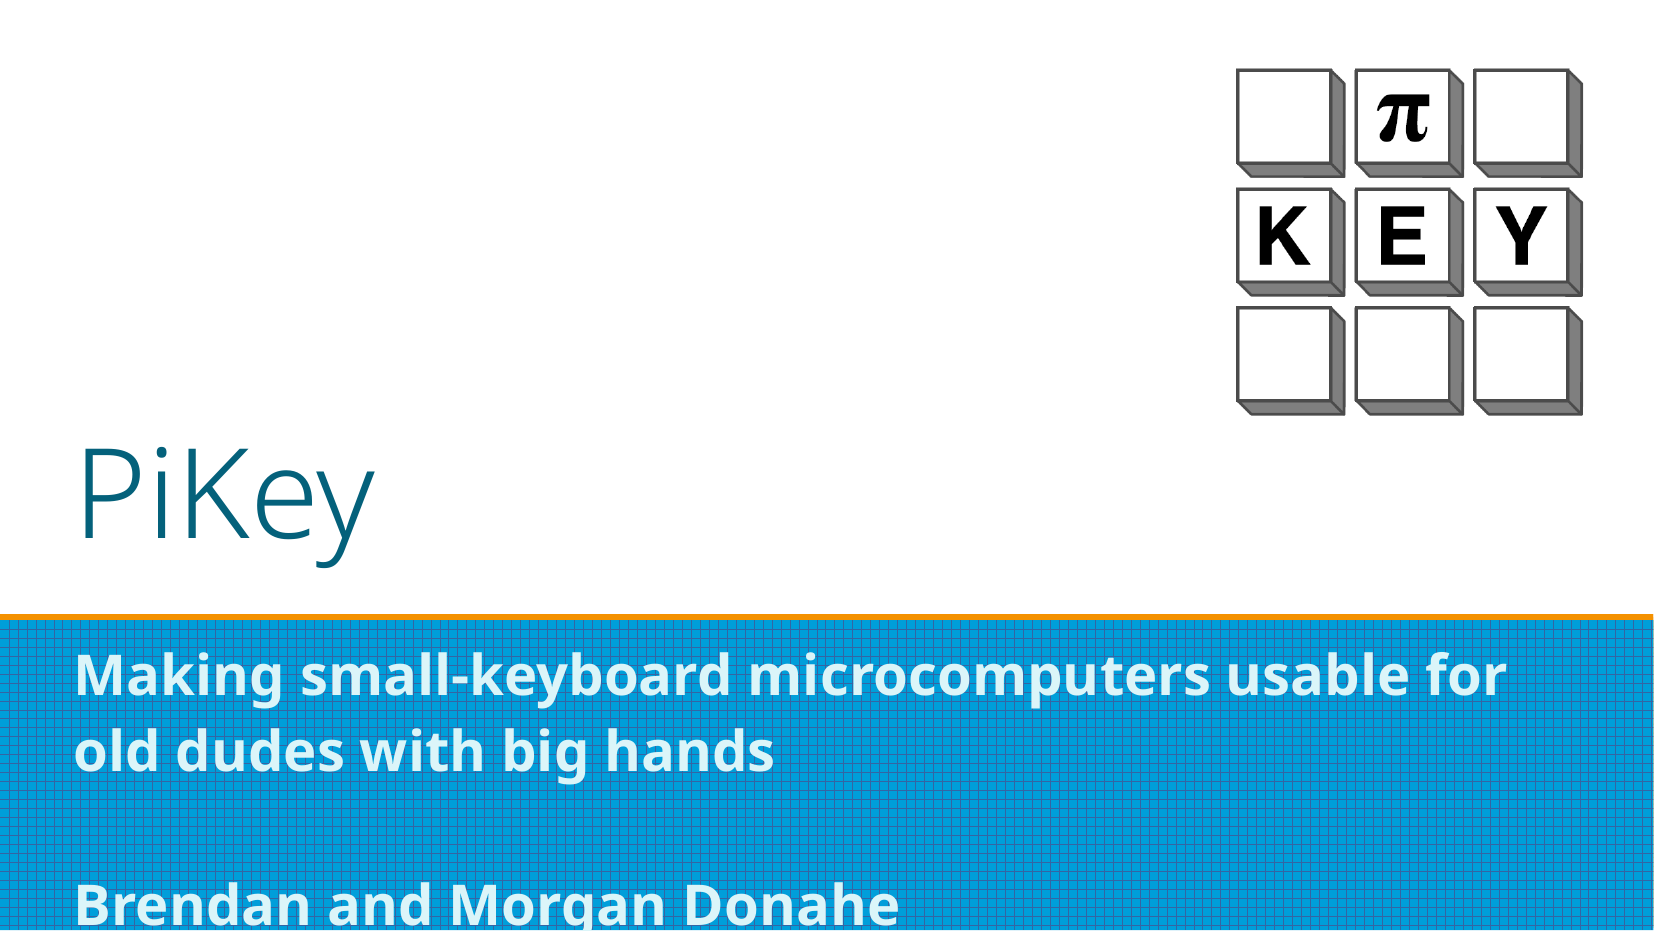

# PiKey
Making small-keyboard microcomputers usable for old dudes with big hands
Brendan and Morgan Donahe February 2025